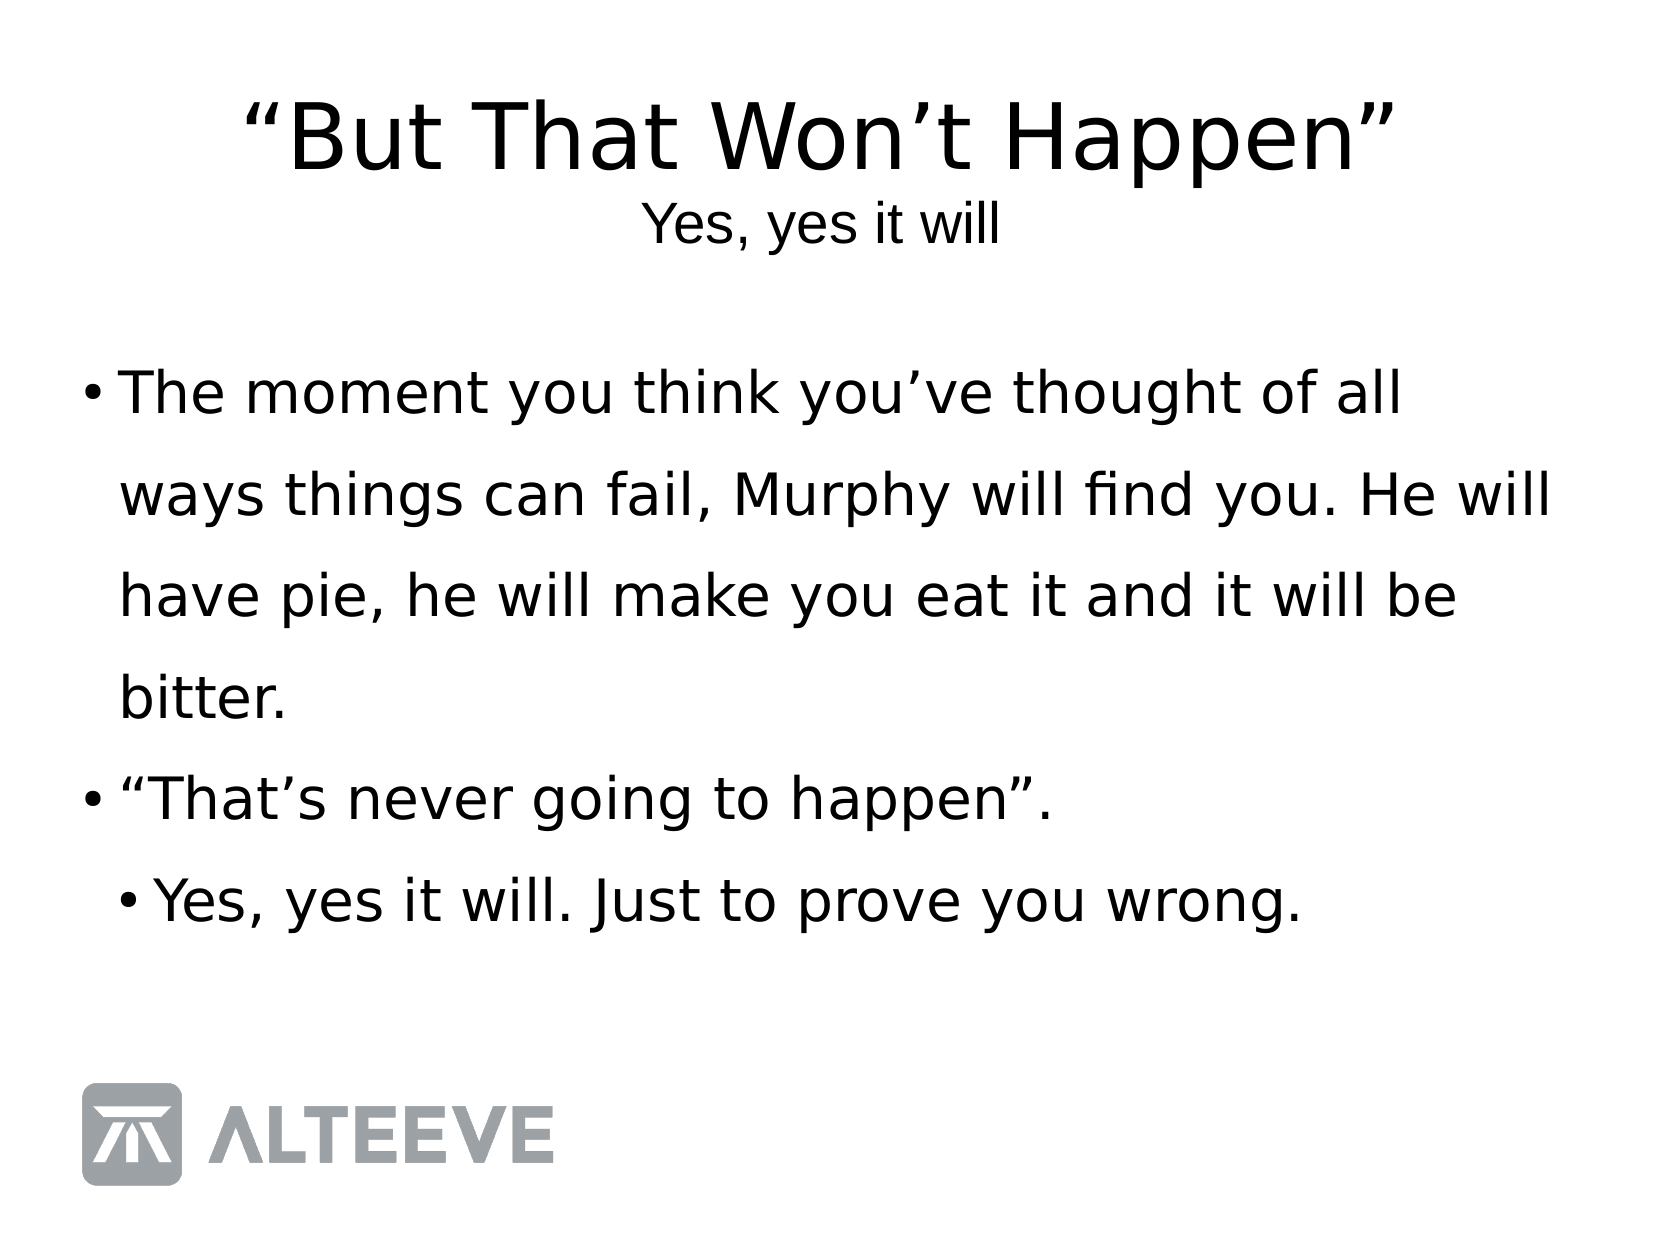

“But That Won’t Happen”
Yes, yes it will
# The moment you think you’ve thought of all ways things can fail, Murphy will find you. He will have pie, he will make you eat it and it will be bitter.
“That’s never going to happen”.
Yes, yes it will. Just to prove you wrong.